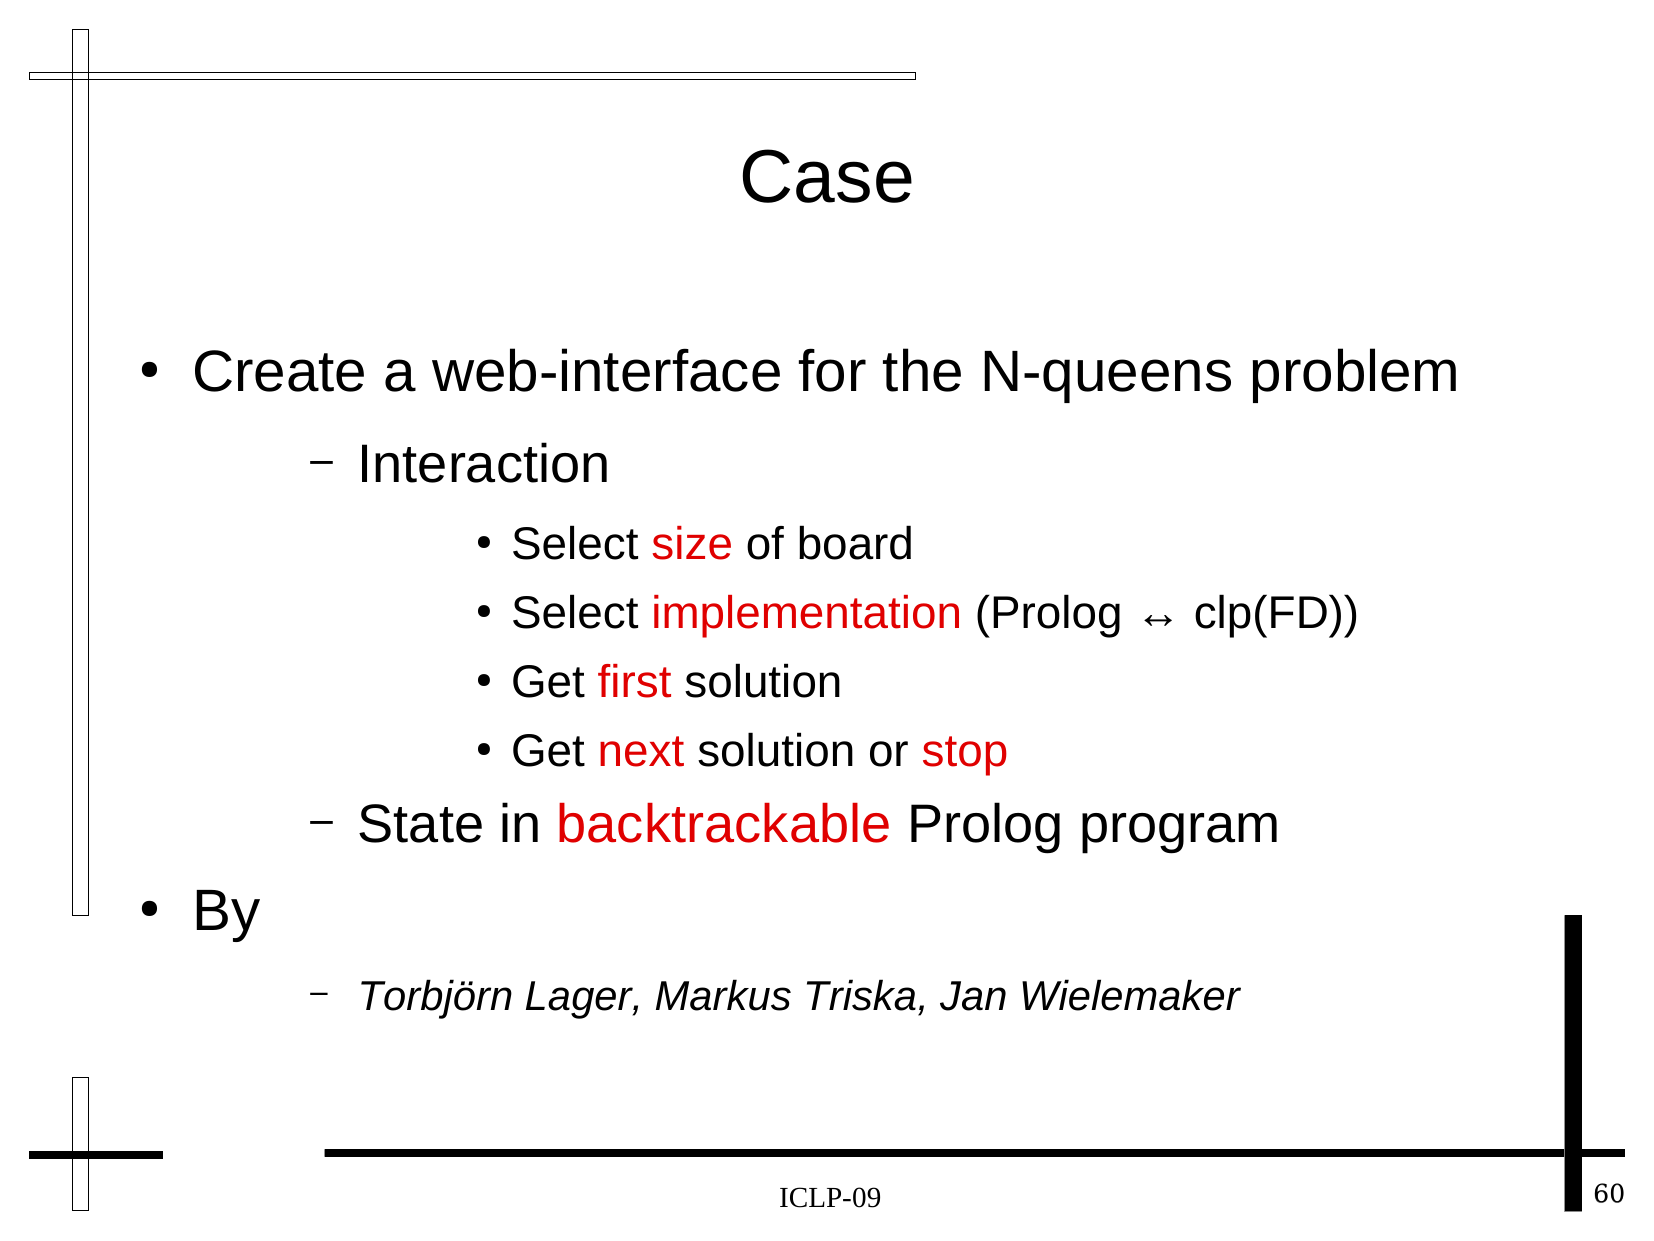

# Case
Create a web-interface for the N-queens problem
Interaction
Select size of board
Select implementation (Prolog ↔ clp(FD))
Get first solution
Get next solution or stop
State in backtrackable Prolog program
By
Torbjörn Lager, Markus Triska, Jan Wielemaker